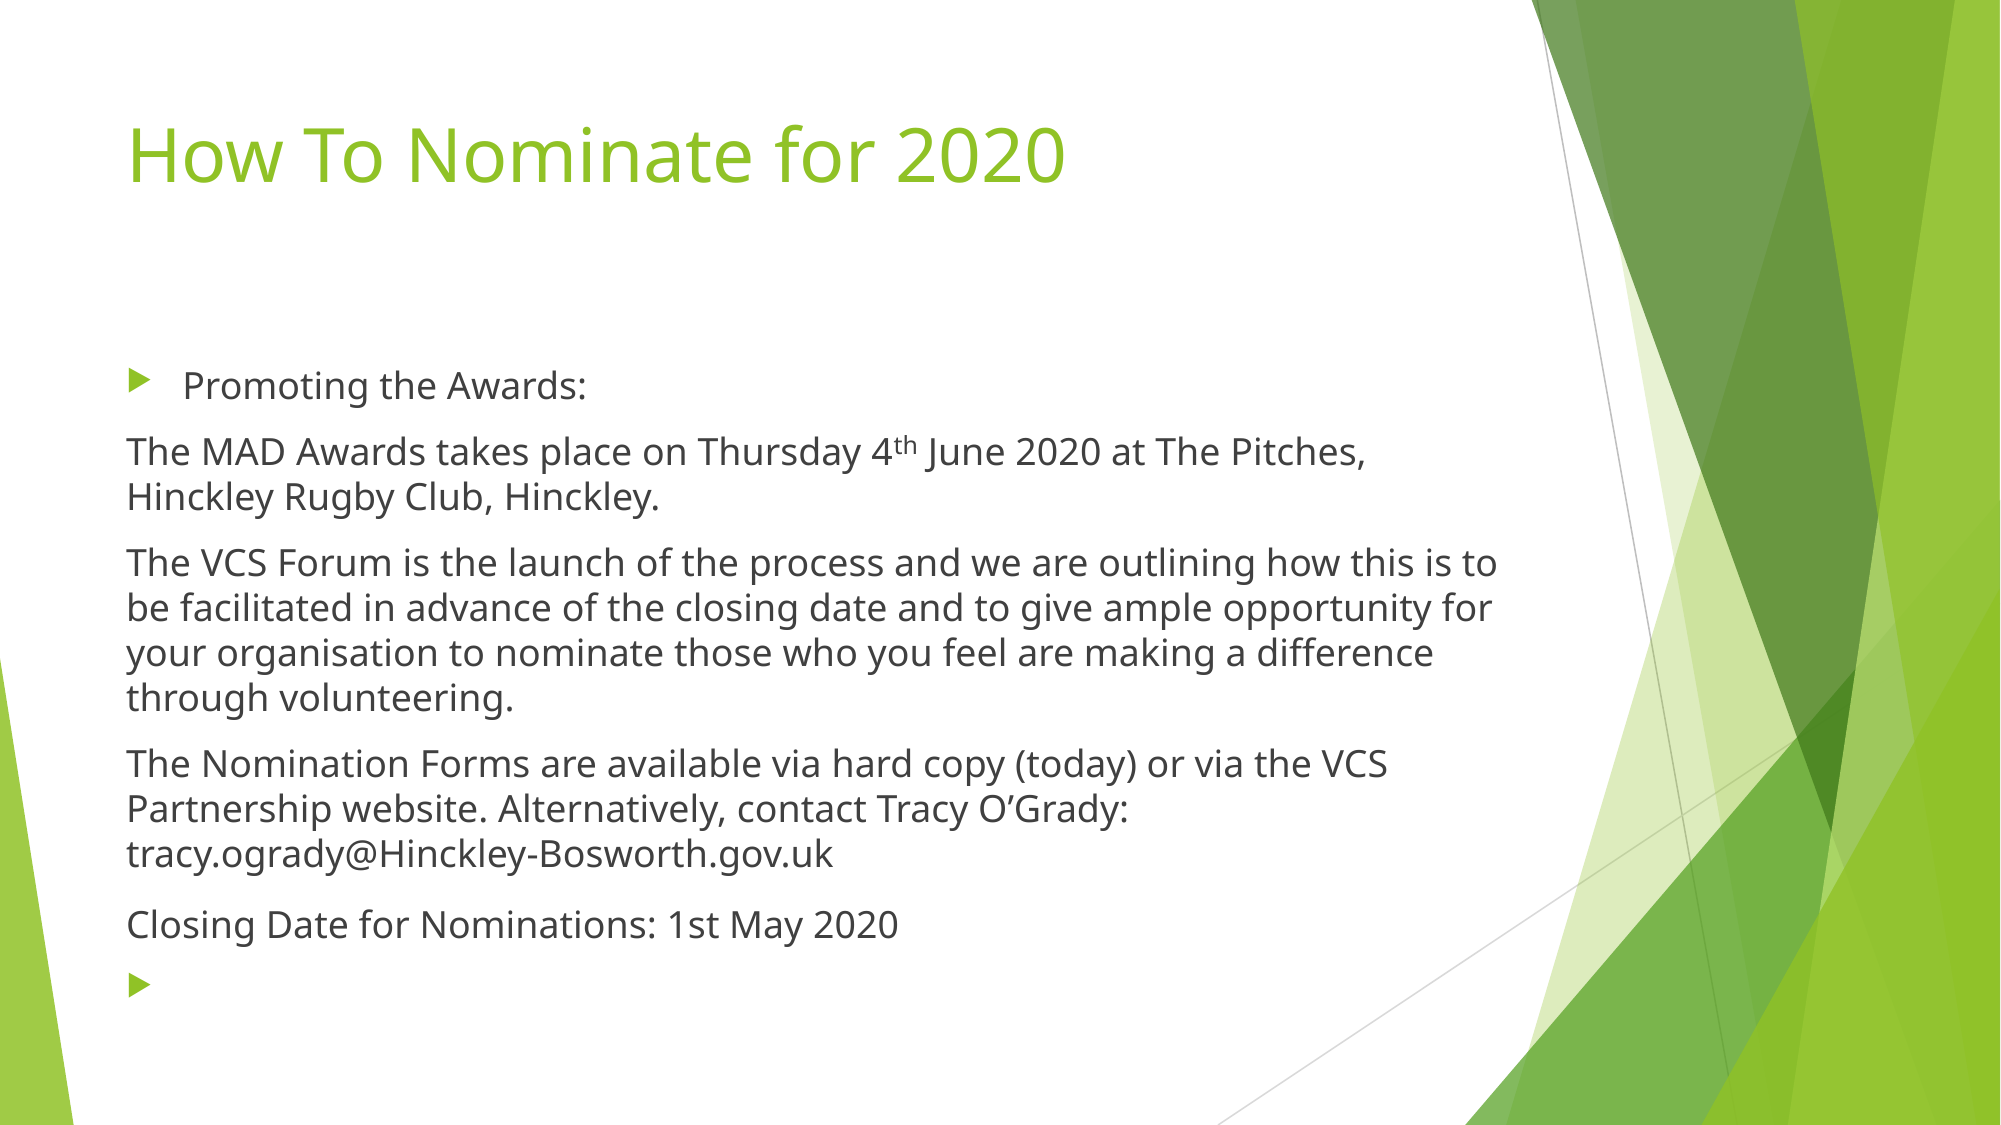

# How To Nominate for 2020
Promoting the Awards:
The MAD Awards takes place on Thursday 4th June 2020 at The Pitches, Hinckley Rugby Club, Hinckley.
The VCS Forum is the launch of the process and we are outlining how this is to be facilitated in advance of the closing date and to give ample opportunity for your organisation to nominate those who you feel are making a difference through volunteering.
The Nomination Forms are available via hard copy (today) or via the VCS Partnership website. Alternatively, contact Tracy O’Grady: tracy.ogrady@Hinckley-Bosworth.gov.uk
Closing Date for Nominations: 1st May 2020